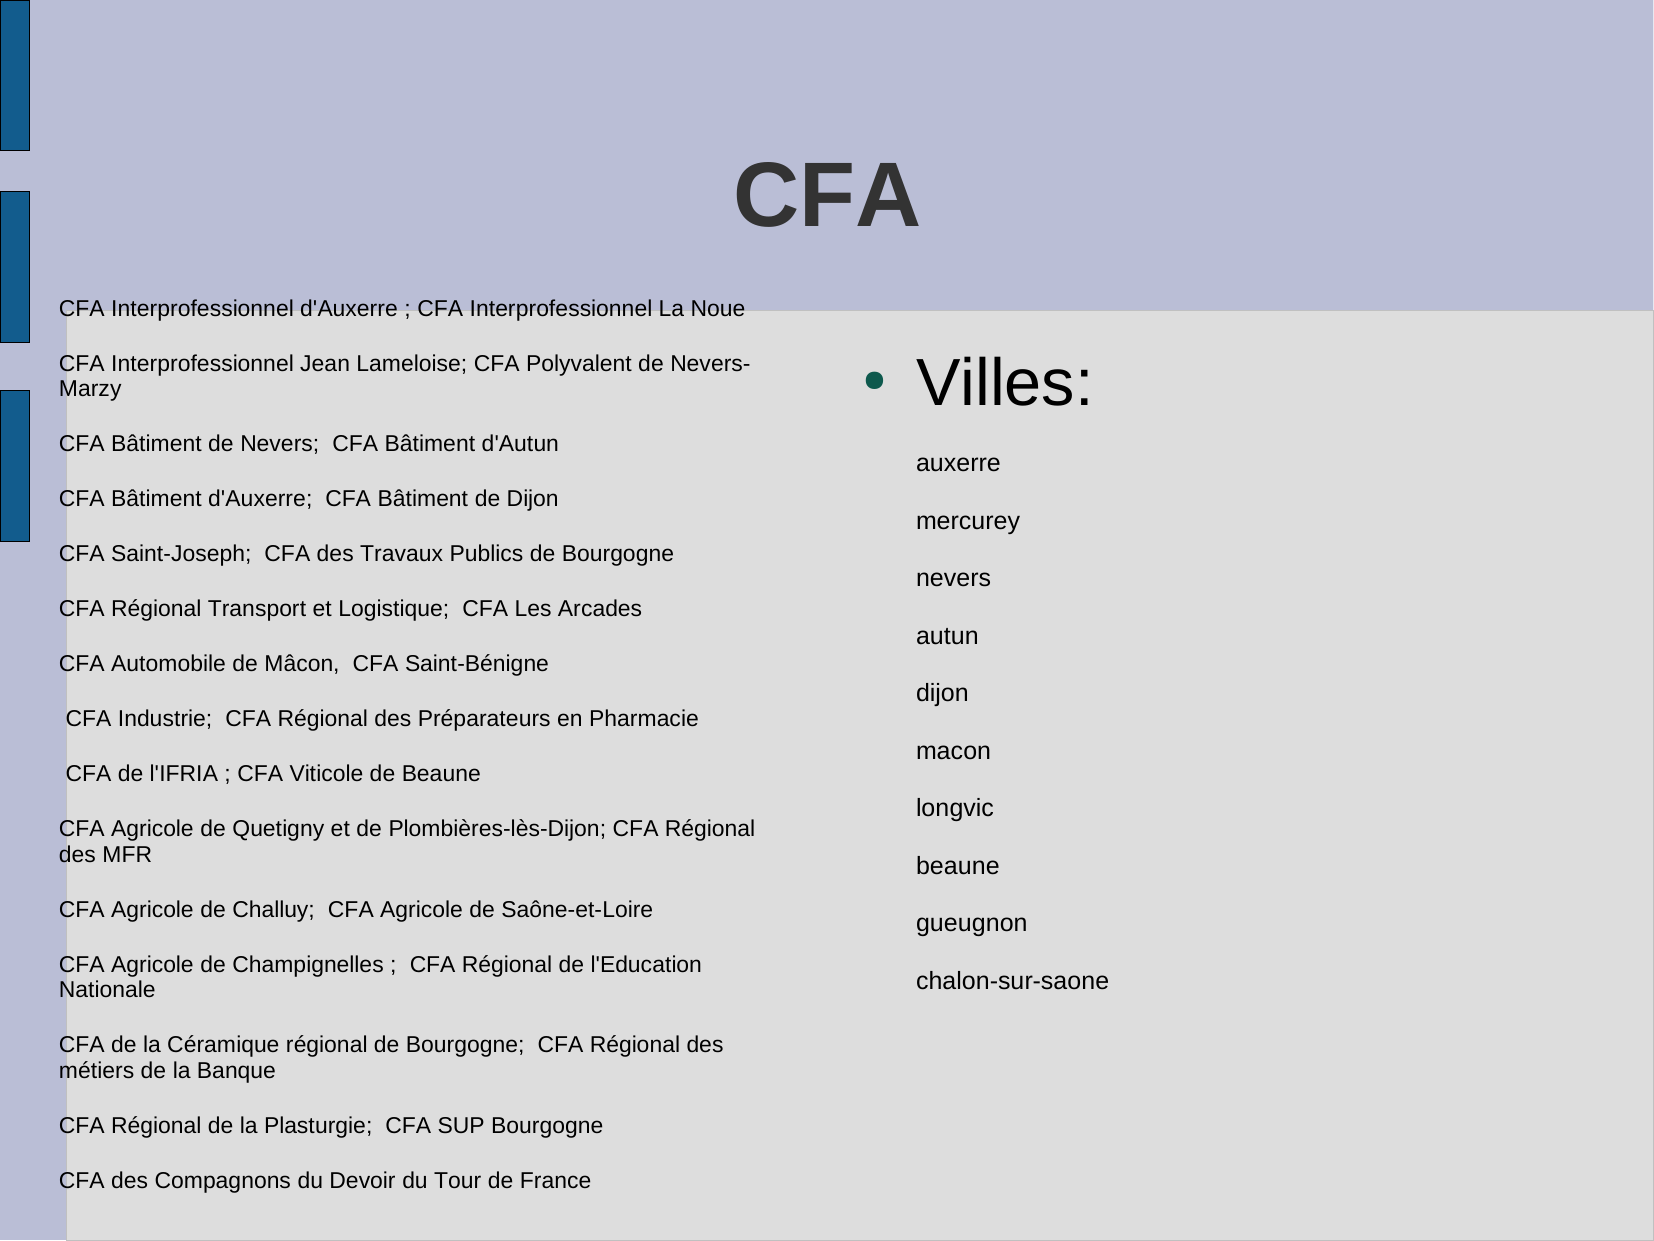

# CFA
CFA Interprofessionnel d'Auxerre ; CFA Interprofessionnel La Noue
CFA Interprofessionnel Jean Lameloise; CFA Polyvalent de Nevers-Marzy
CFA Bâtiment de Nevers; CFA Bâtiment d'Autun
CFA Bâtiment d'Auxerre; CFA Bâtiment de Dijon
CFA Saint-Joseph; CFA des Travaux Publics de Bourgogne
CFA Régional Transport et Logistique; CFA Les Arcades
CFA Automobile de Mâcon, CFA Saint-Bénigne
 CFA Industrie; CFA Régional des Préparateurs en Pharmacie
 CFA de l'IFRIA ; CFA Viticole de Beaune
CFA Agricole de Quetigny et de Plombières-lès-Dijon; CFA Régional des MFR
CFA Agricole de Challuy; CFA Agricole de Saône-et-Loire
CFA Agricole de Champignelles ; CFA Régional de l'Education Nationale
CFA de la Céramique régional de Bourgogne; CFA Régional des métiers de la Banque
CFA Régional de la Plasturgie; CFA SUP Bourgogne
CFA des Compagnons du Devoir du Tour de France
Villes:
auxerre
mercurey
nevers
autun
dijon
macon
longvic
beaune
gueugnon
chalon-sur-saone